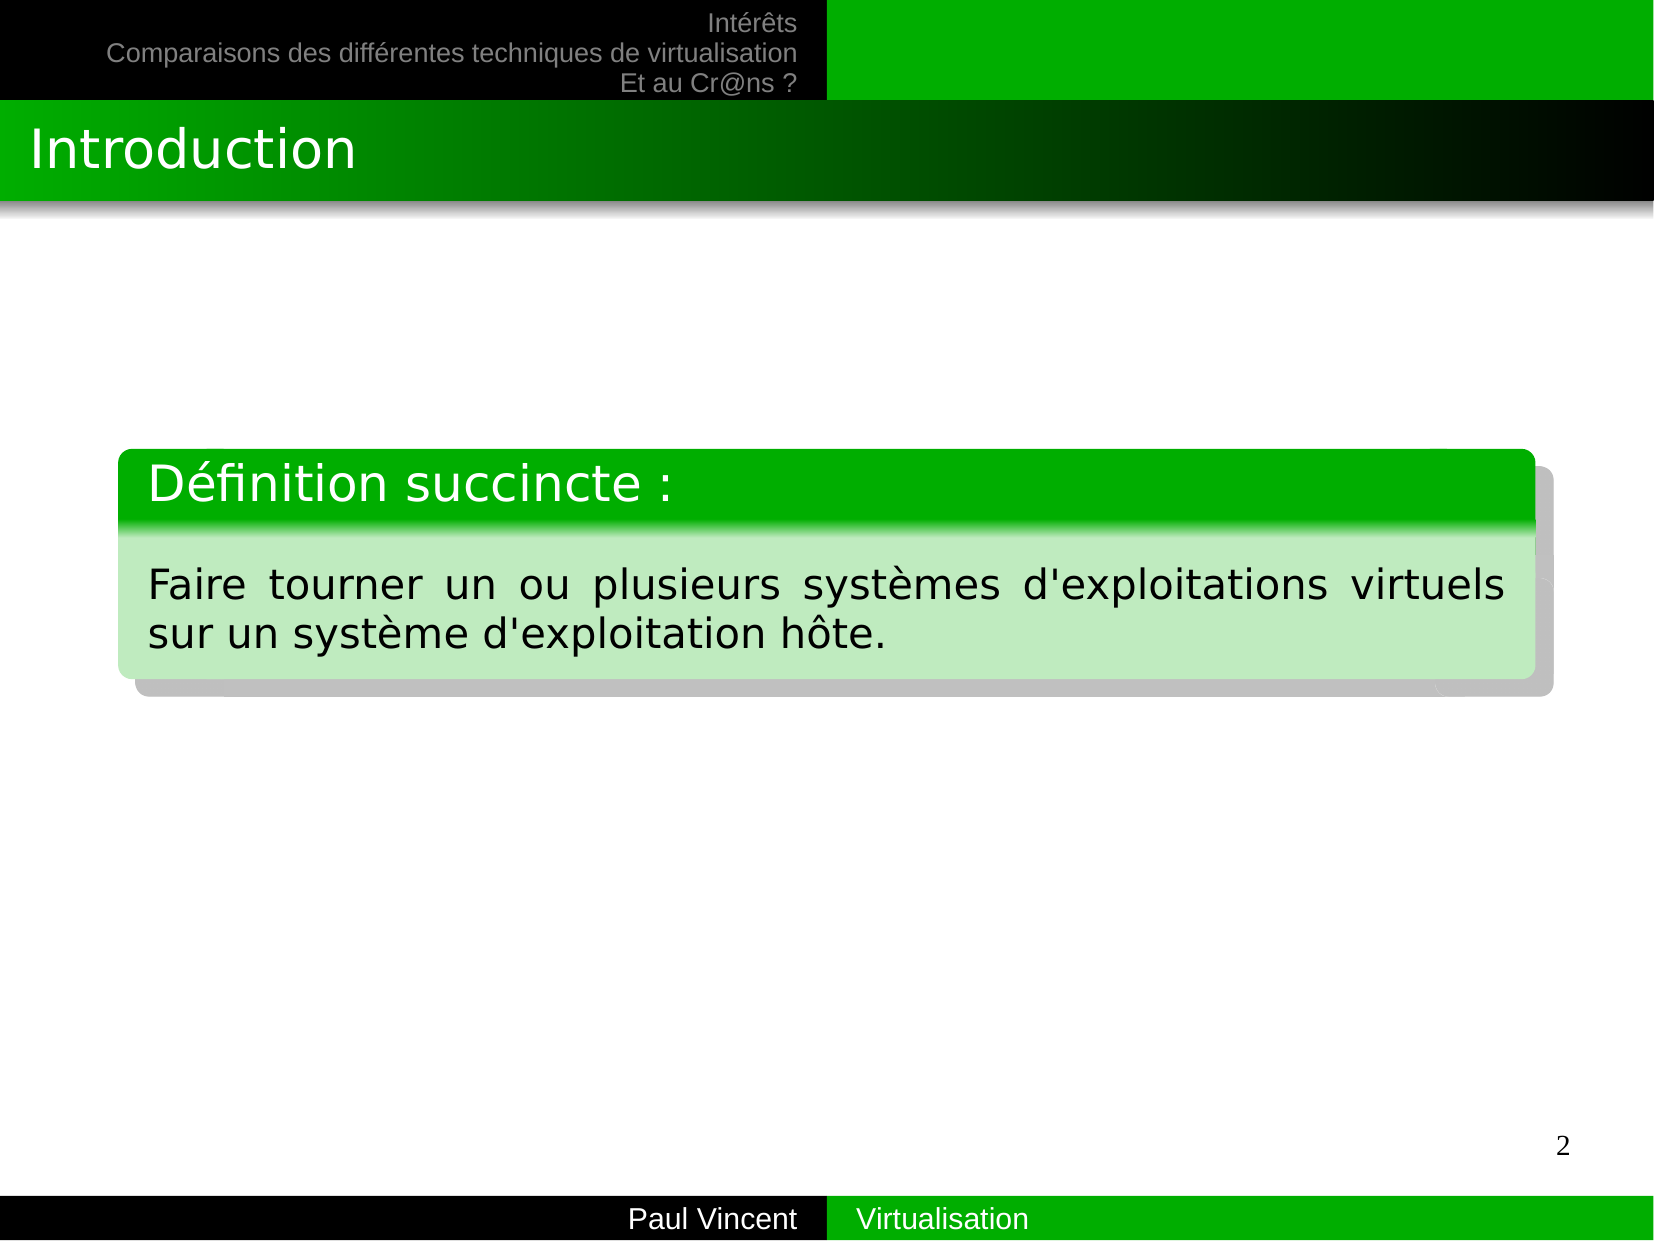

Intérêts
Comparaisons des différentes techniques de virtualisation
Et au Cr@ns ?
Introduction
Définition succincte :
Faire tourner un ou plusieurs systèmes d'exploitations virtuels sur un système d'exploitation hôte.
2
Paul Vincent
Virtualisation